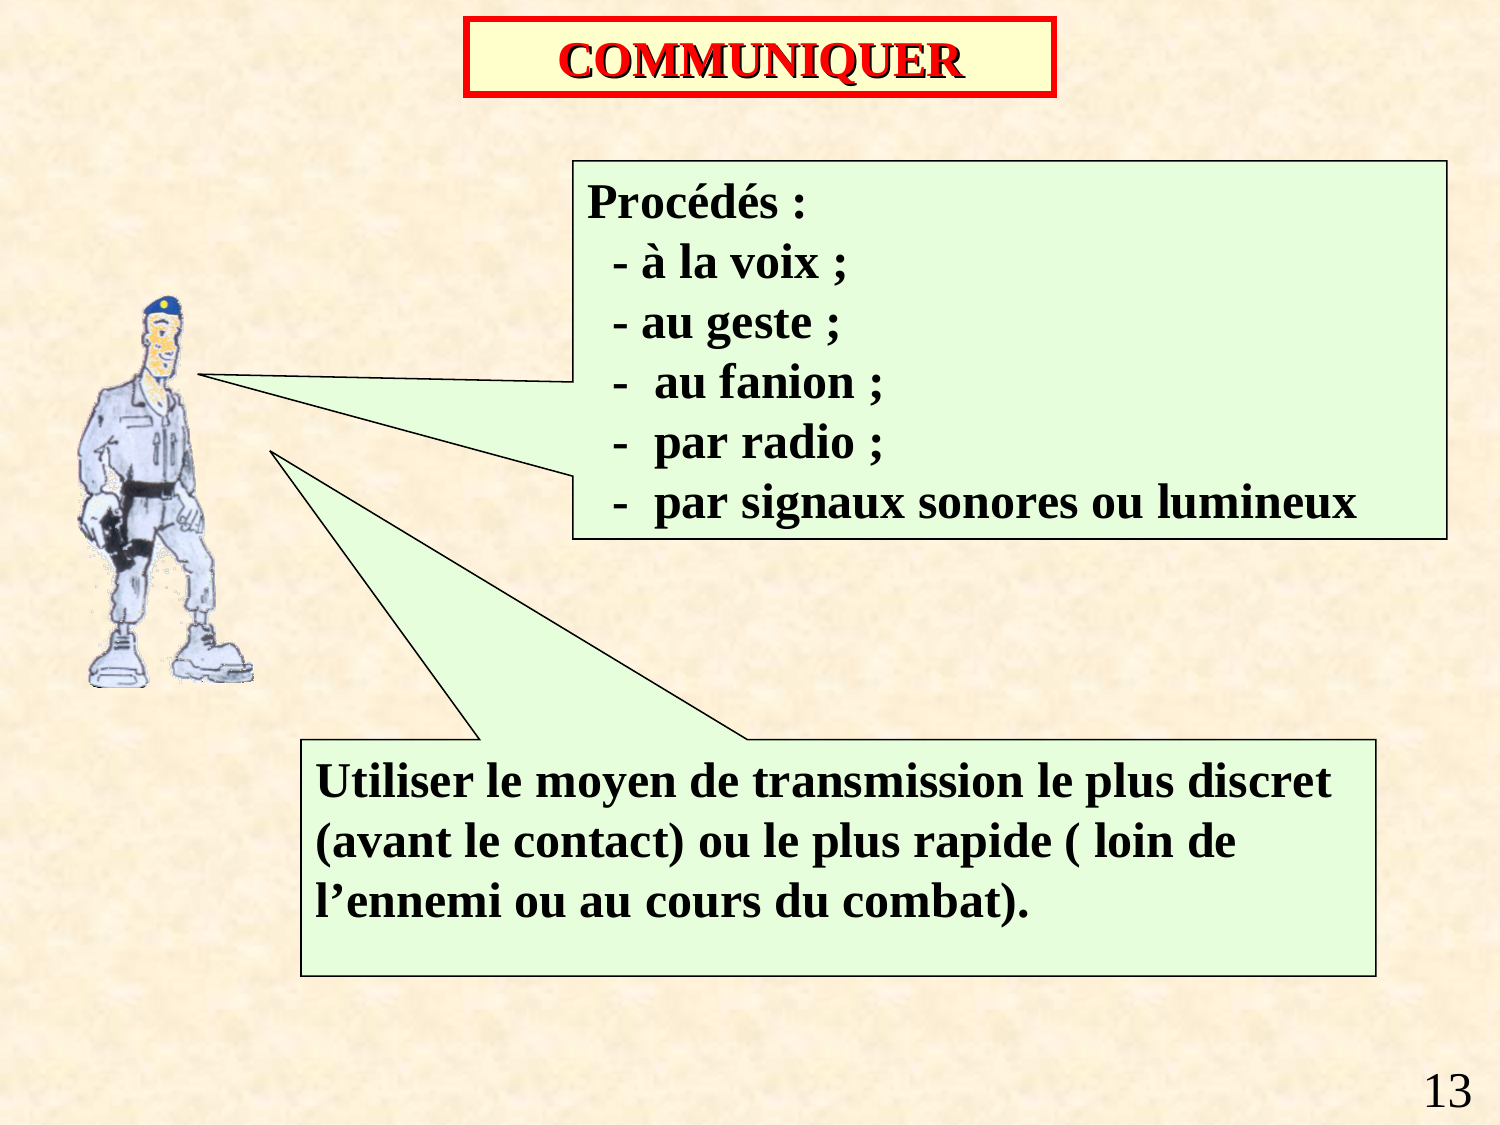

COMMUNIQUER
Procédés :
 - à la voix ;
 - au geste ;
 -  au fanion ;
 -  par radio ;
 -  par signaux sonores ou lumineux
Utiliser le moyen de transmission le plus discret (avant le contact) ou le plus rapide ( loin de l’ennemi ou au cours du combat).
13